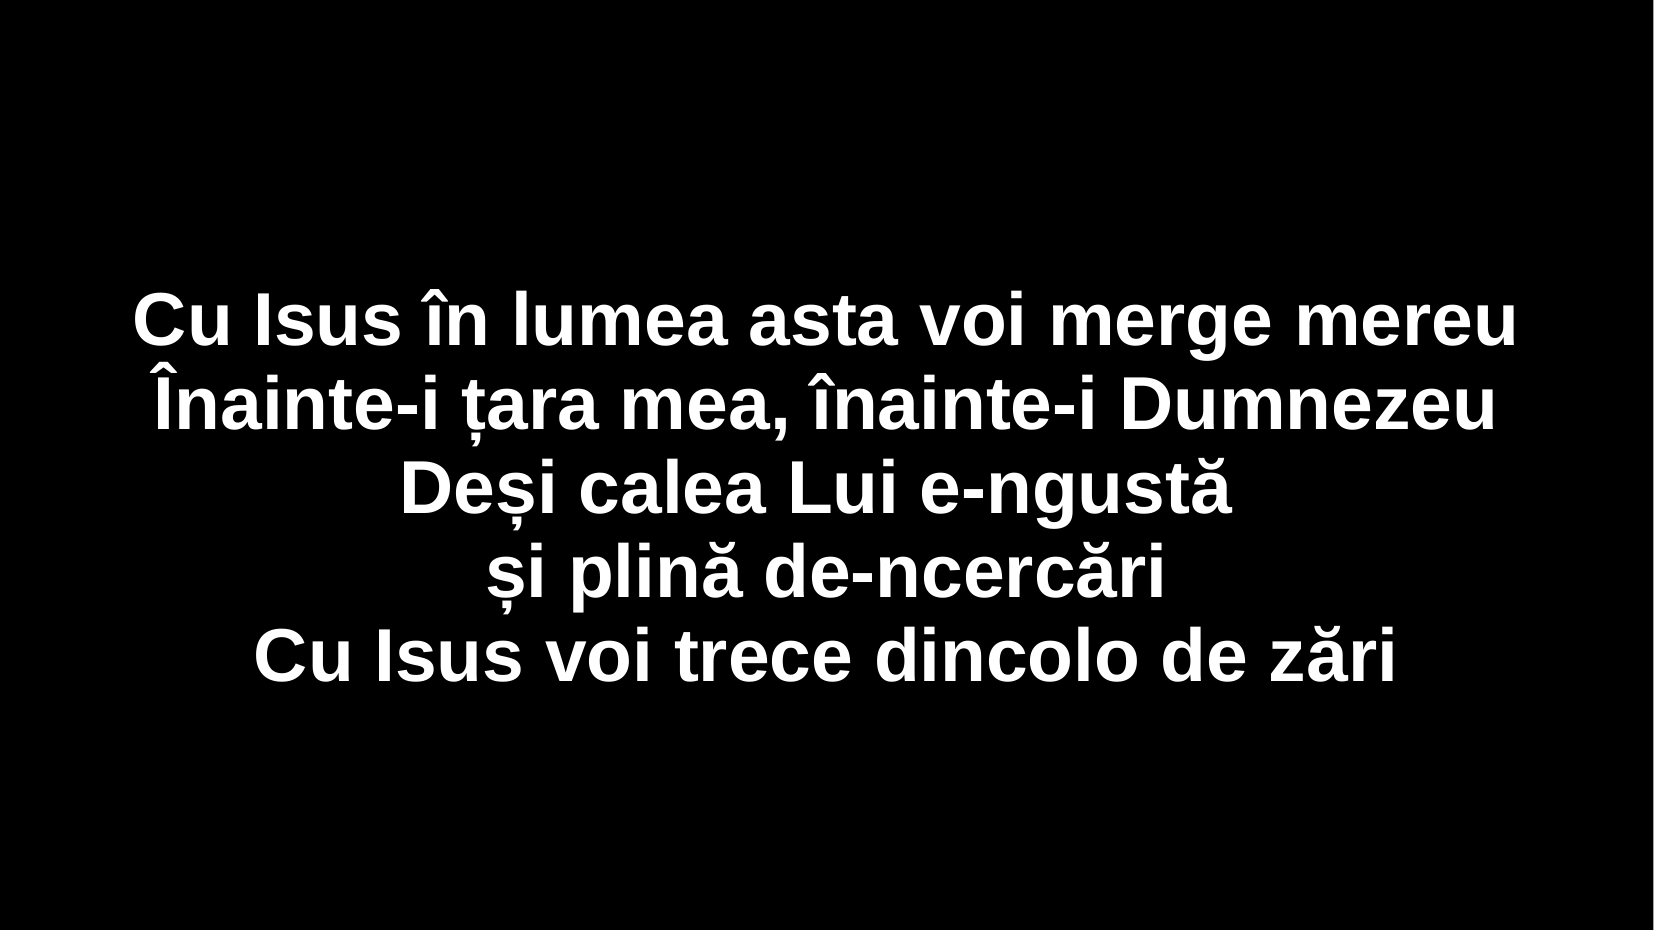

# Cu Isus în lumea asta voi merge mereu
Înainte-i țara mea, înainte-i Dumnezeu
Deși calea Lui e-ngustă
și plină de-ncercări
Cu Isus voi trece dincolo de zări